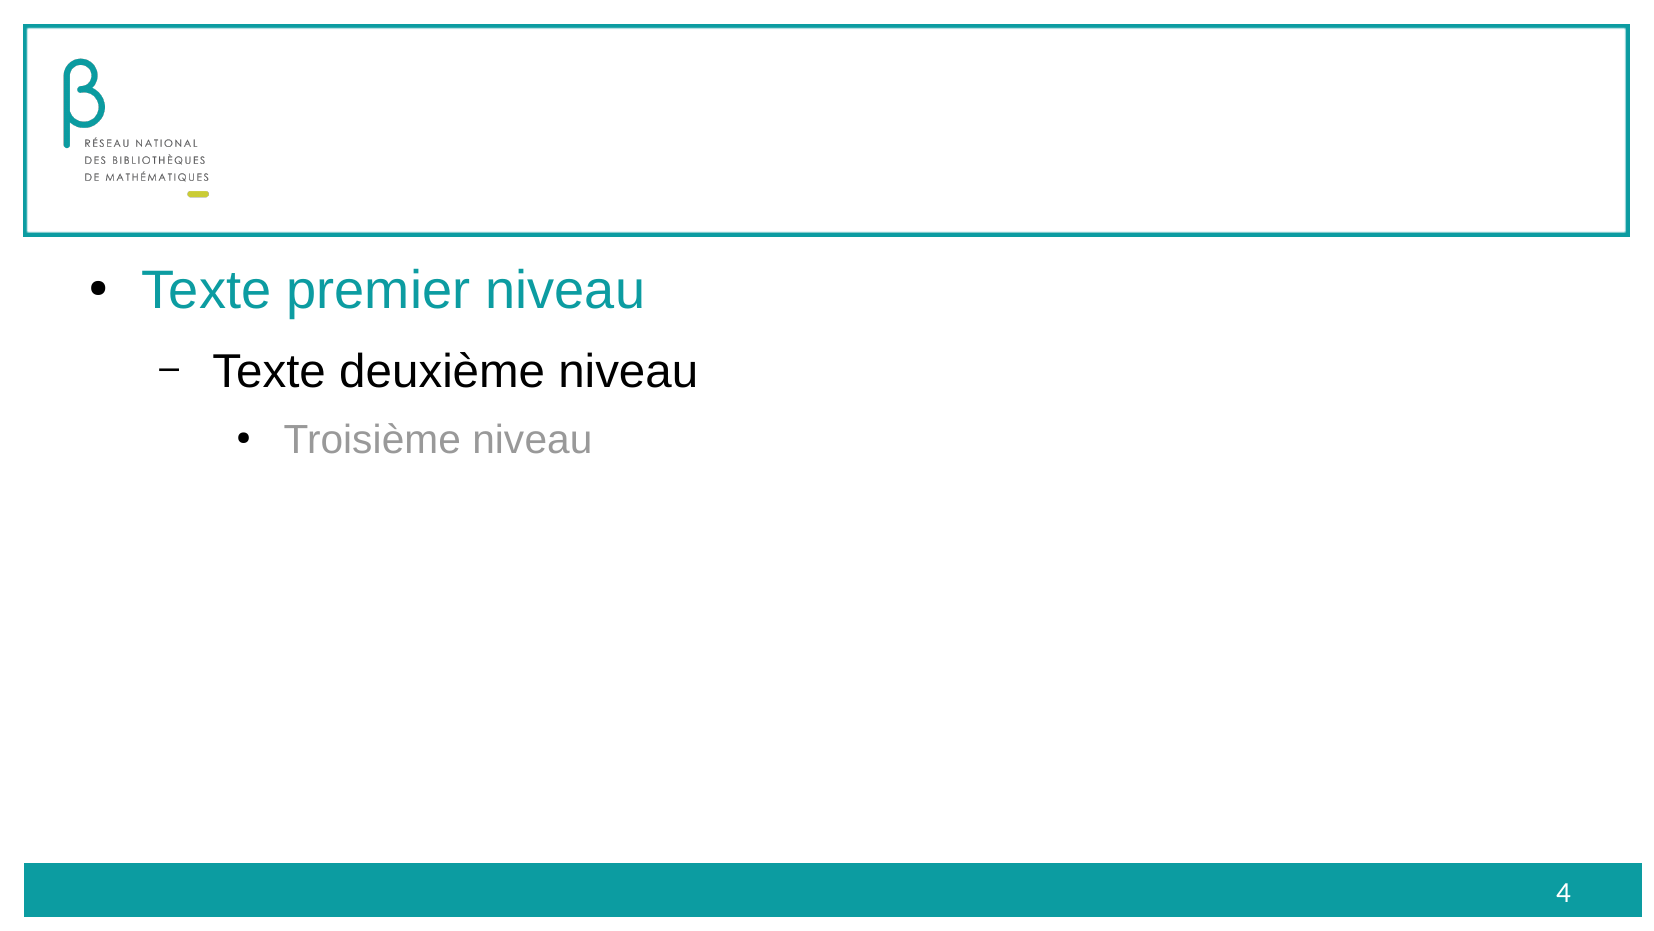

# Texte premier niveau
Texte deuxième niveau
Troisième niveau